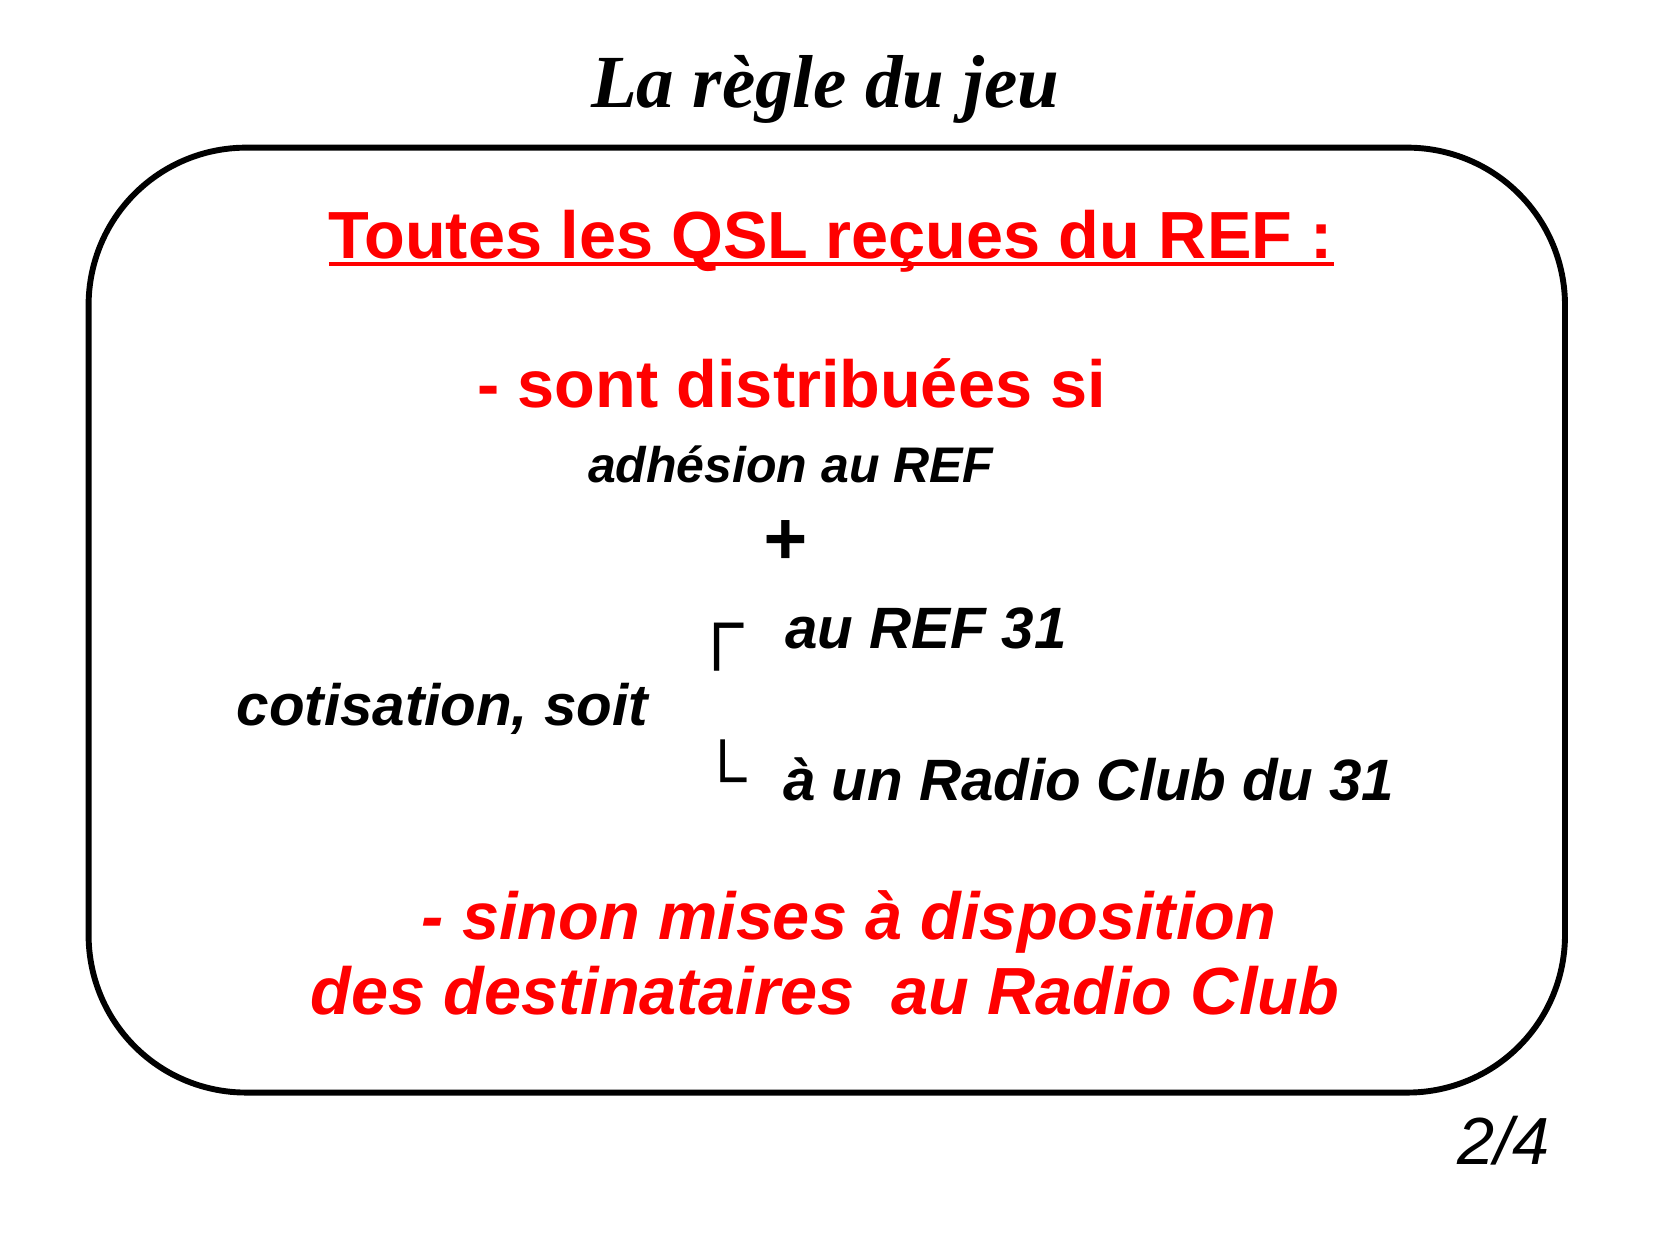

# La règle du jeu
 Toutes les QSL reçues du REF :
 - sont distribuées si
 adhésion au REF
 +
 ┌ au REF 31
 cotisation, soit
 └ à un Radio Club du 31
 - sinon mises à disposition
 des destinataires au Radio Club
 2/4